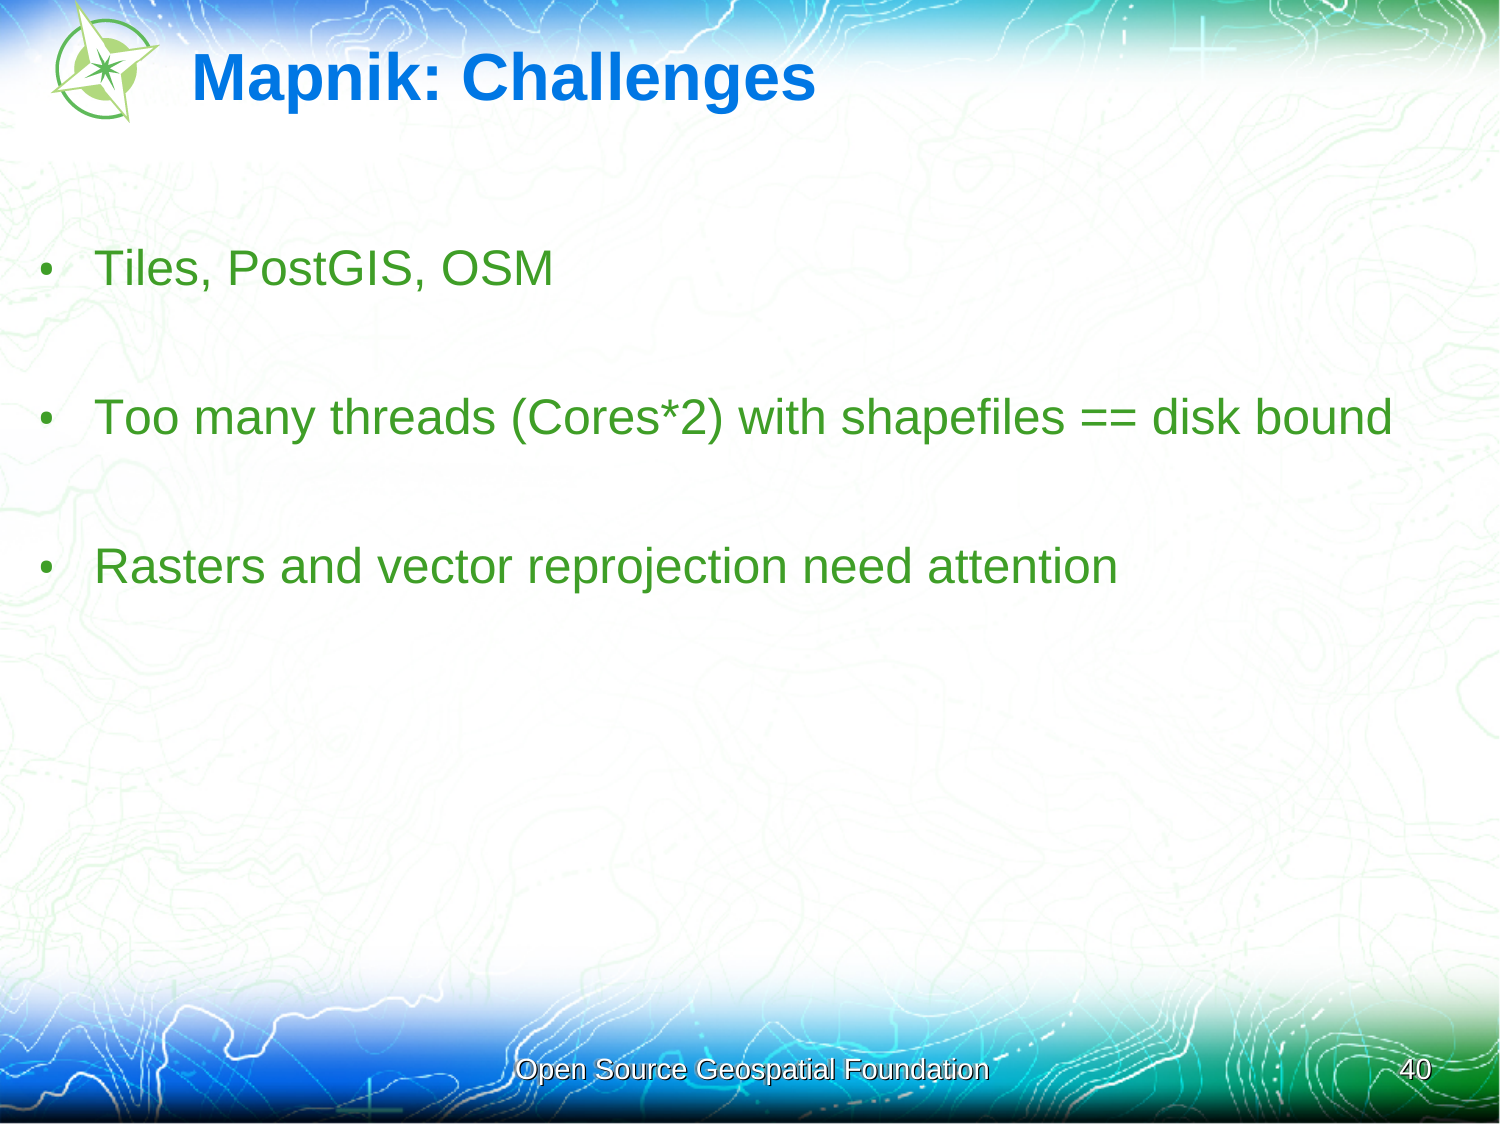

# Mapnik: Challenges
Tiles, PostGIS, OSM
Too many threads (Cores*2) with shapefiles == disk bound
Rasters and vector reprojection need attention
Open Source Geospatial Foundation
40